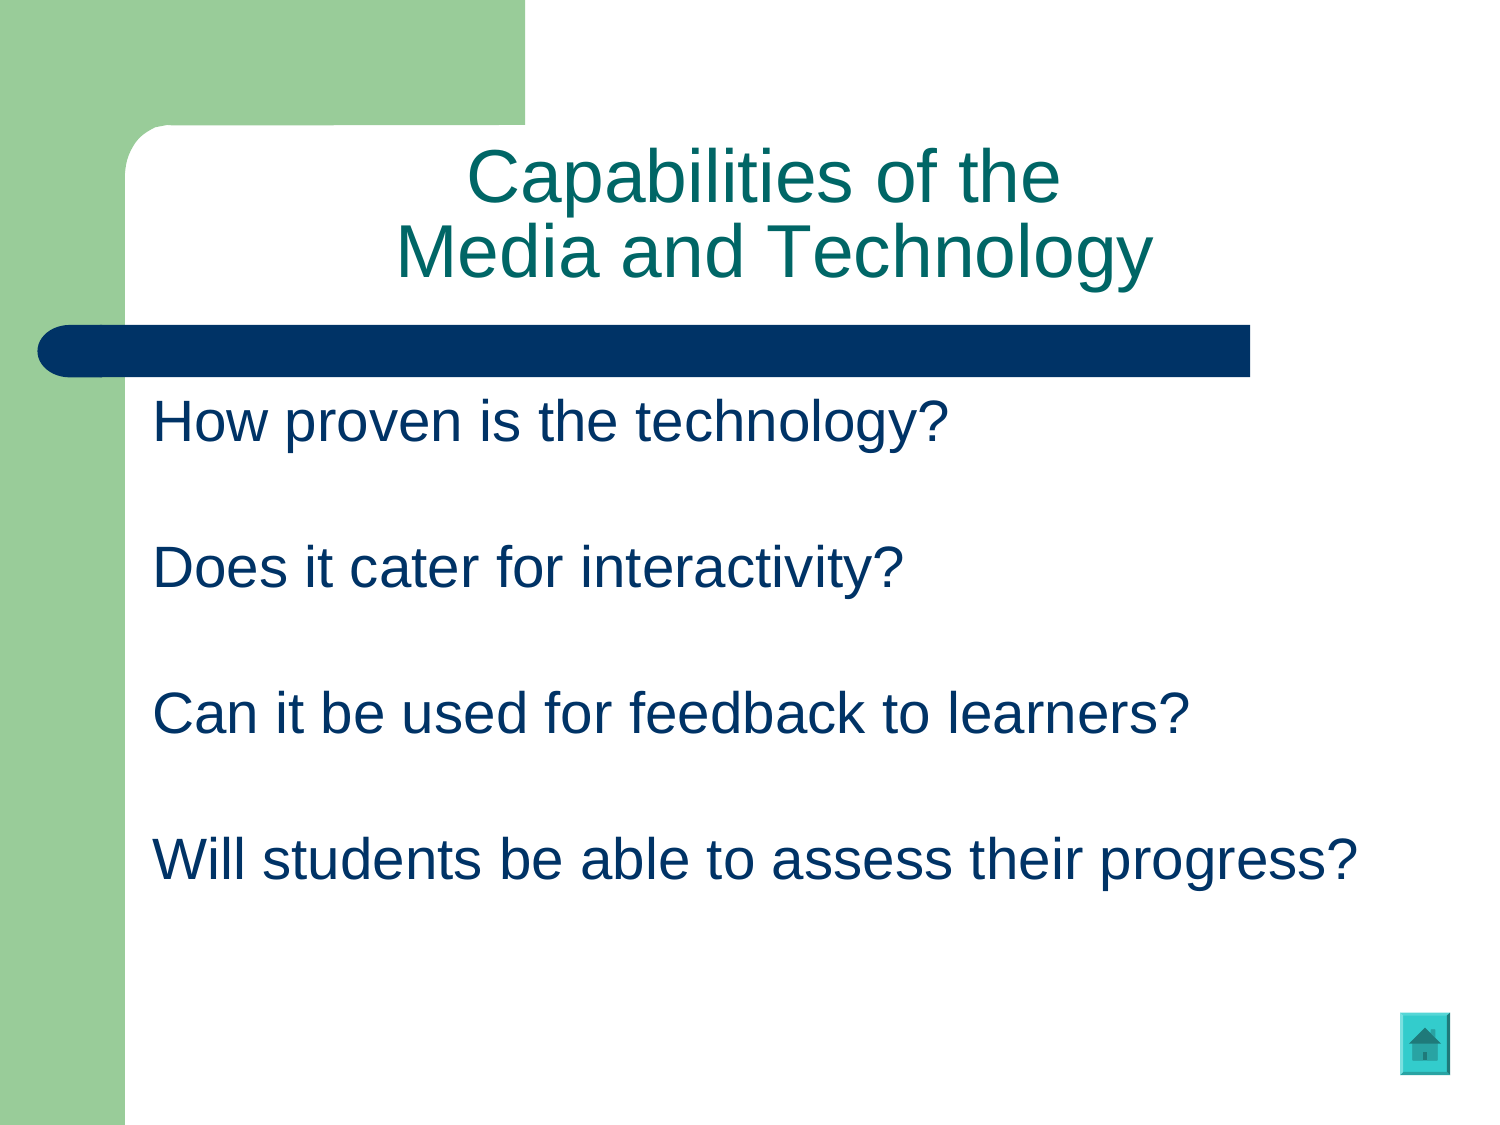

# Capabilities of the Media and Technology
How proven is the technology?
Does it cater for interactivity?
Can it be used for feedback to learners?
Will students be able to assess their progress?